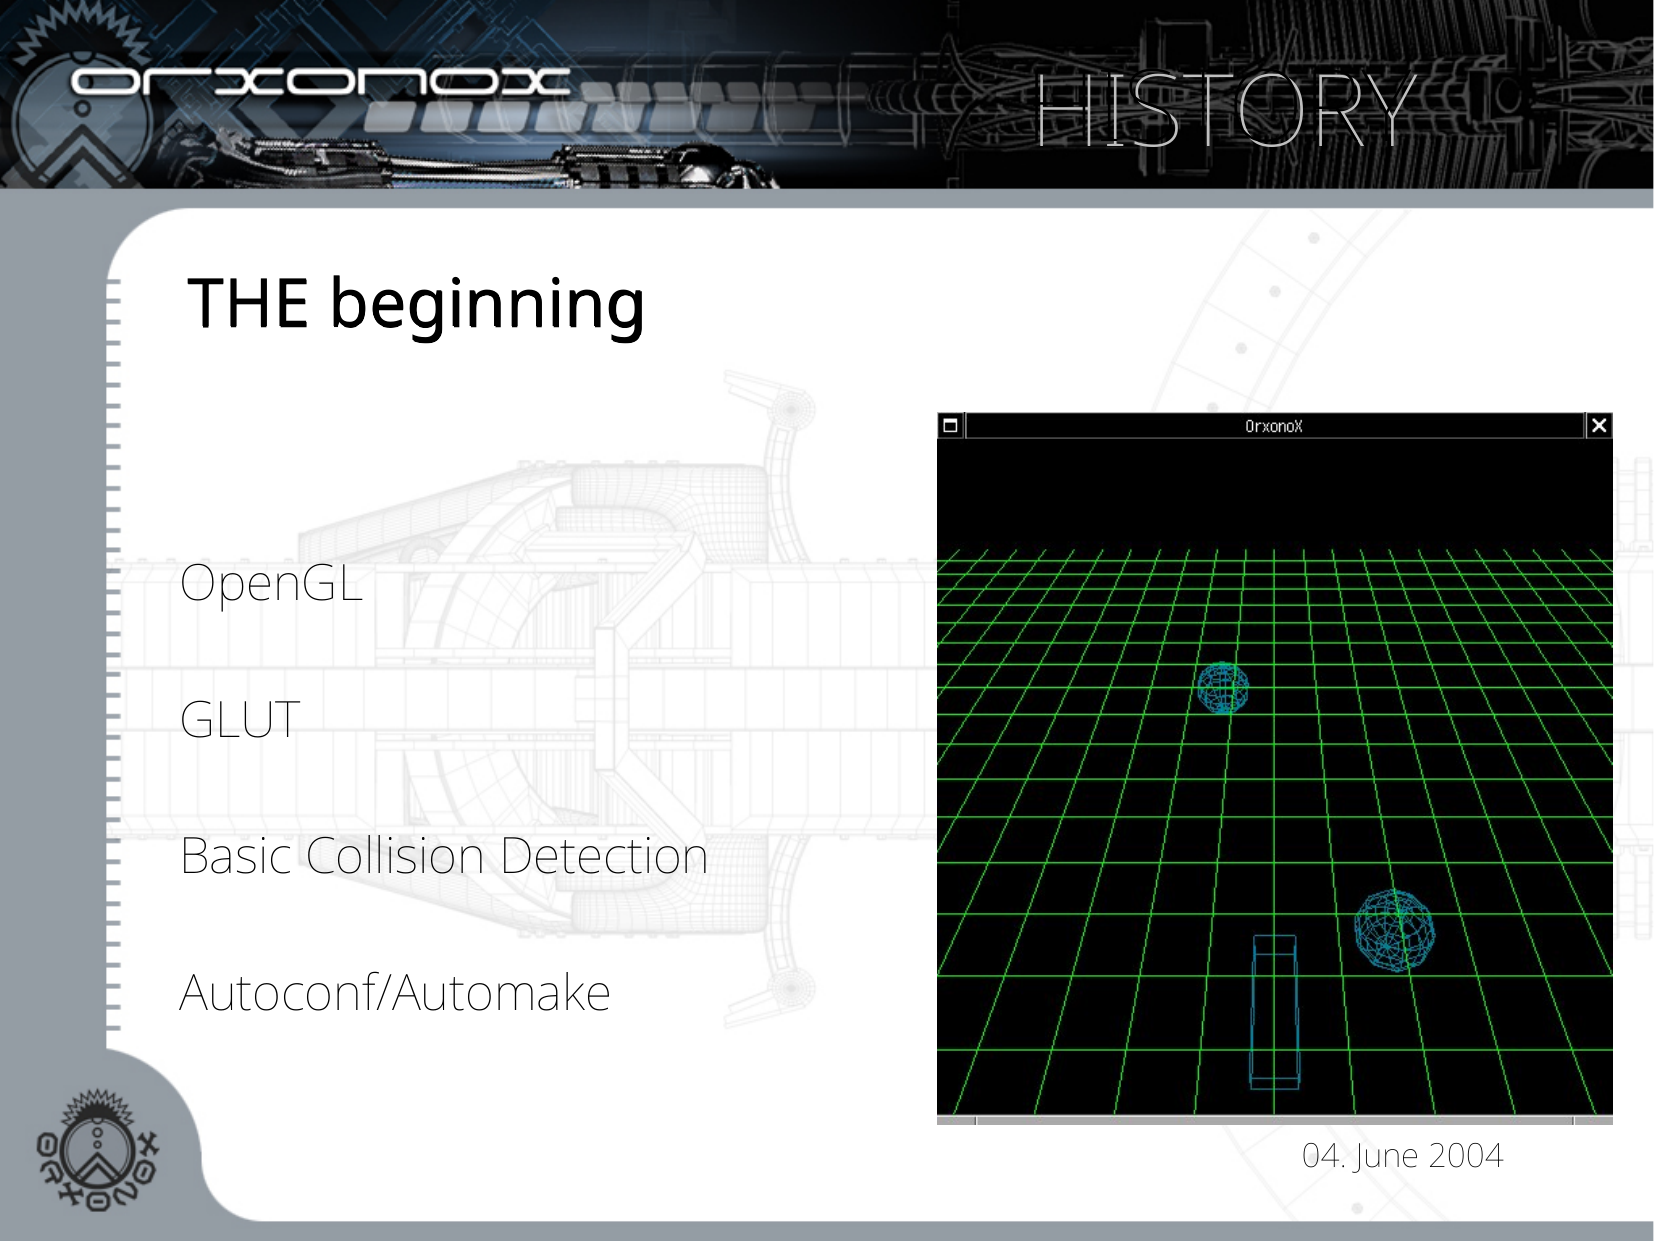

HISTORY
THE beginning
OpenGL
GLUT
Basic Collision Detection
Autoconf/Automake
04. June 2004